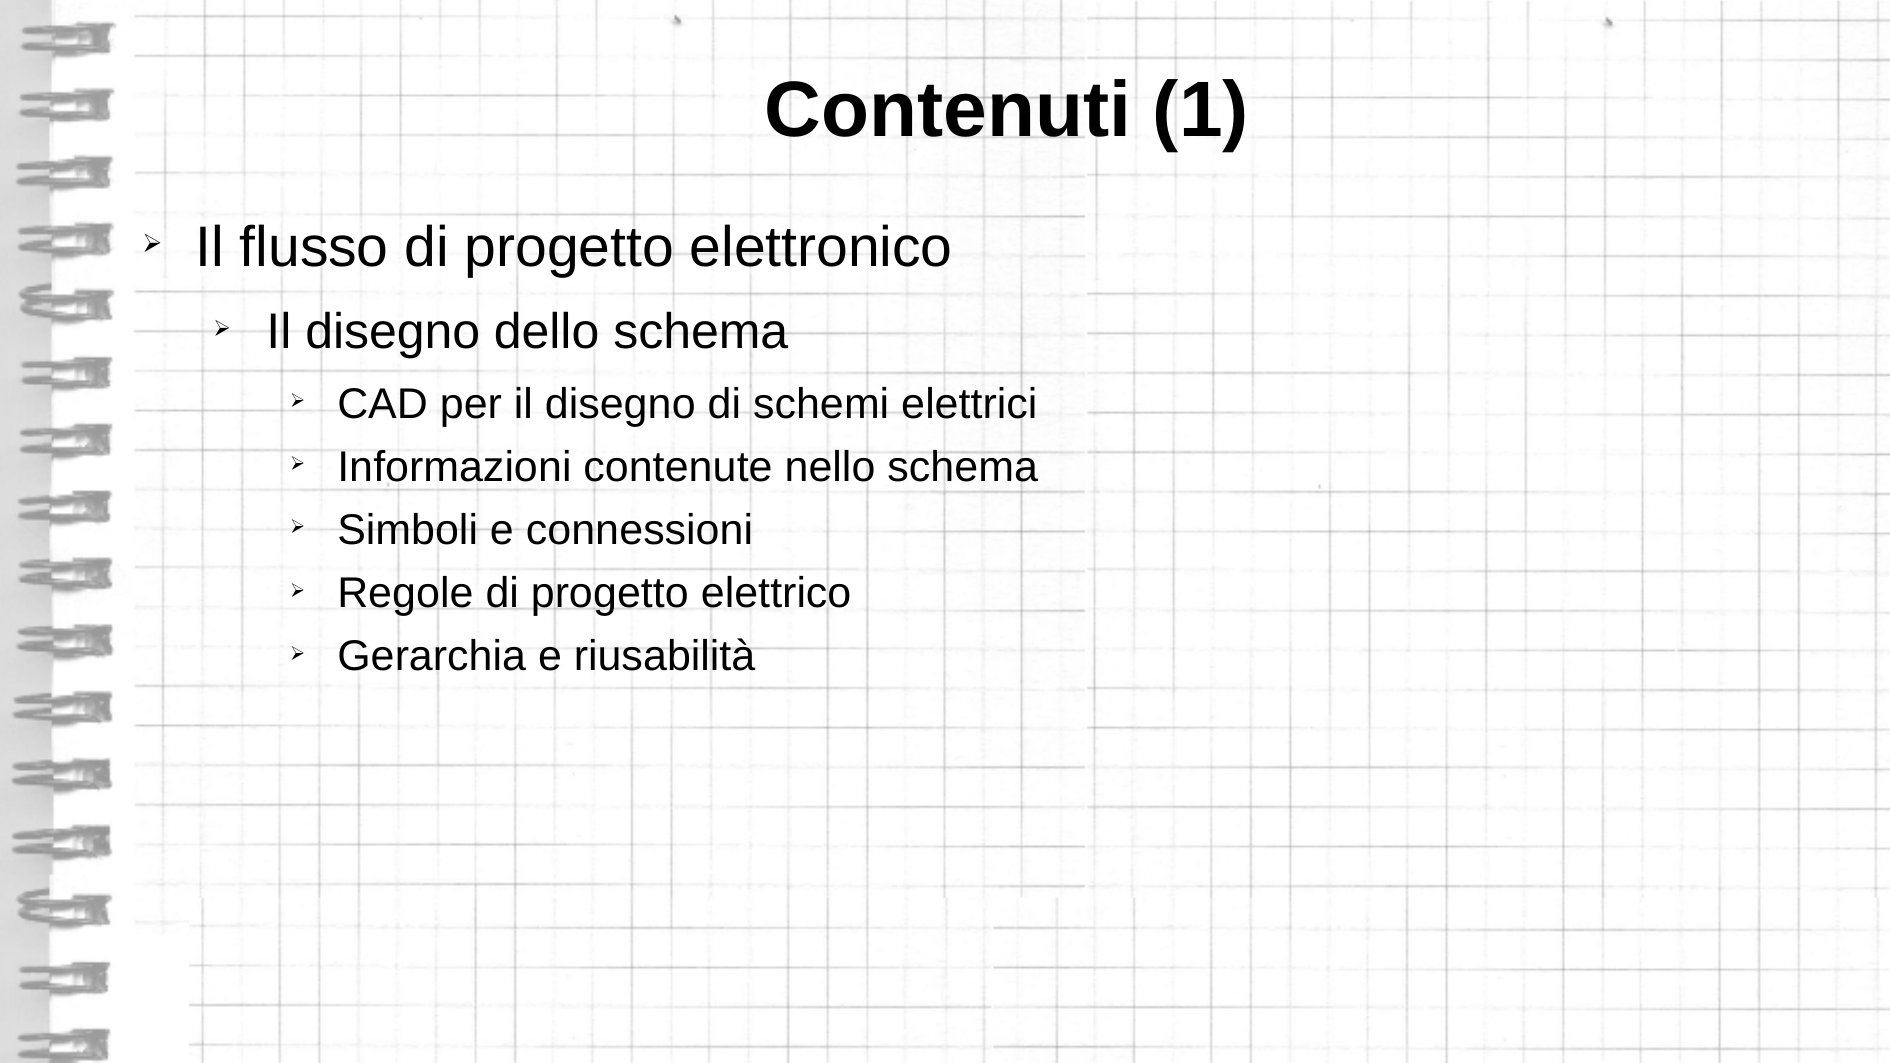

# Contenuti (1)
Il flusso di progetto elettronico
Il disegno dello schema
CAD per il disegno di schemi elettrici
Informazioni contenute nello schema
Simboli e connessioni
Regole di progetto elettrico
Gerarchia e riusabilità